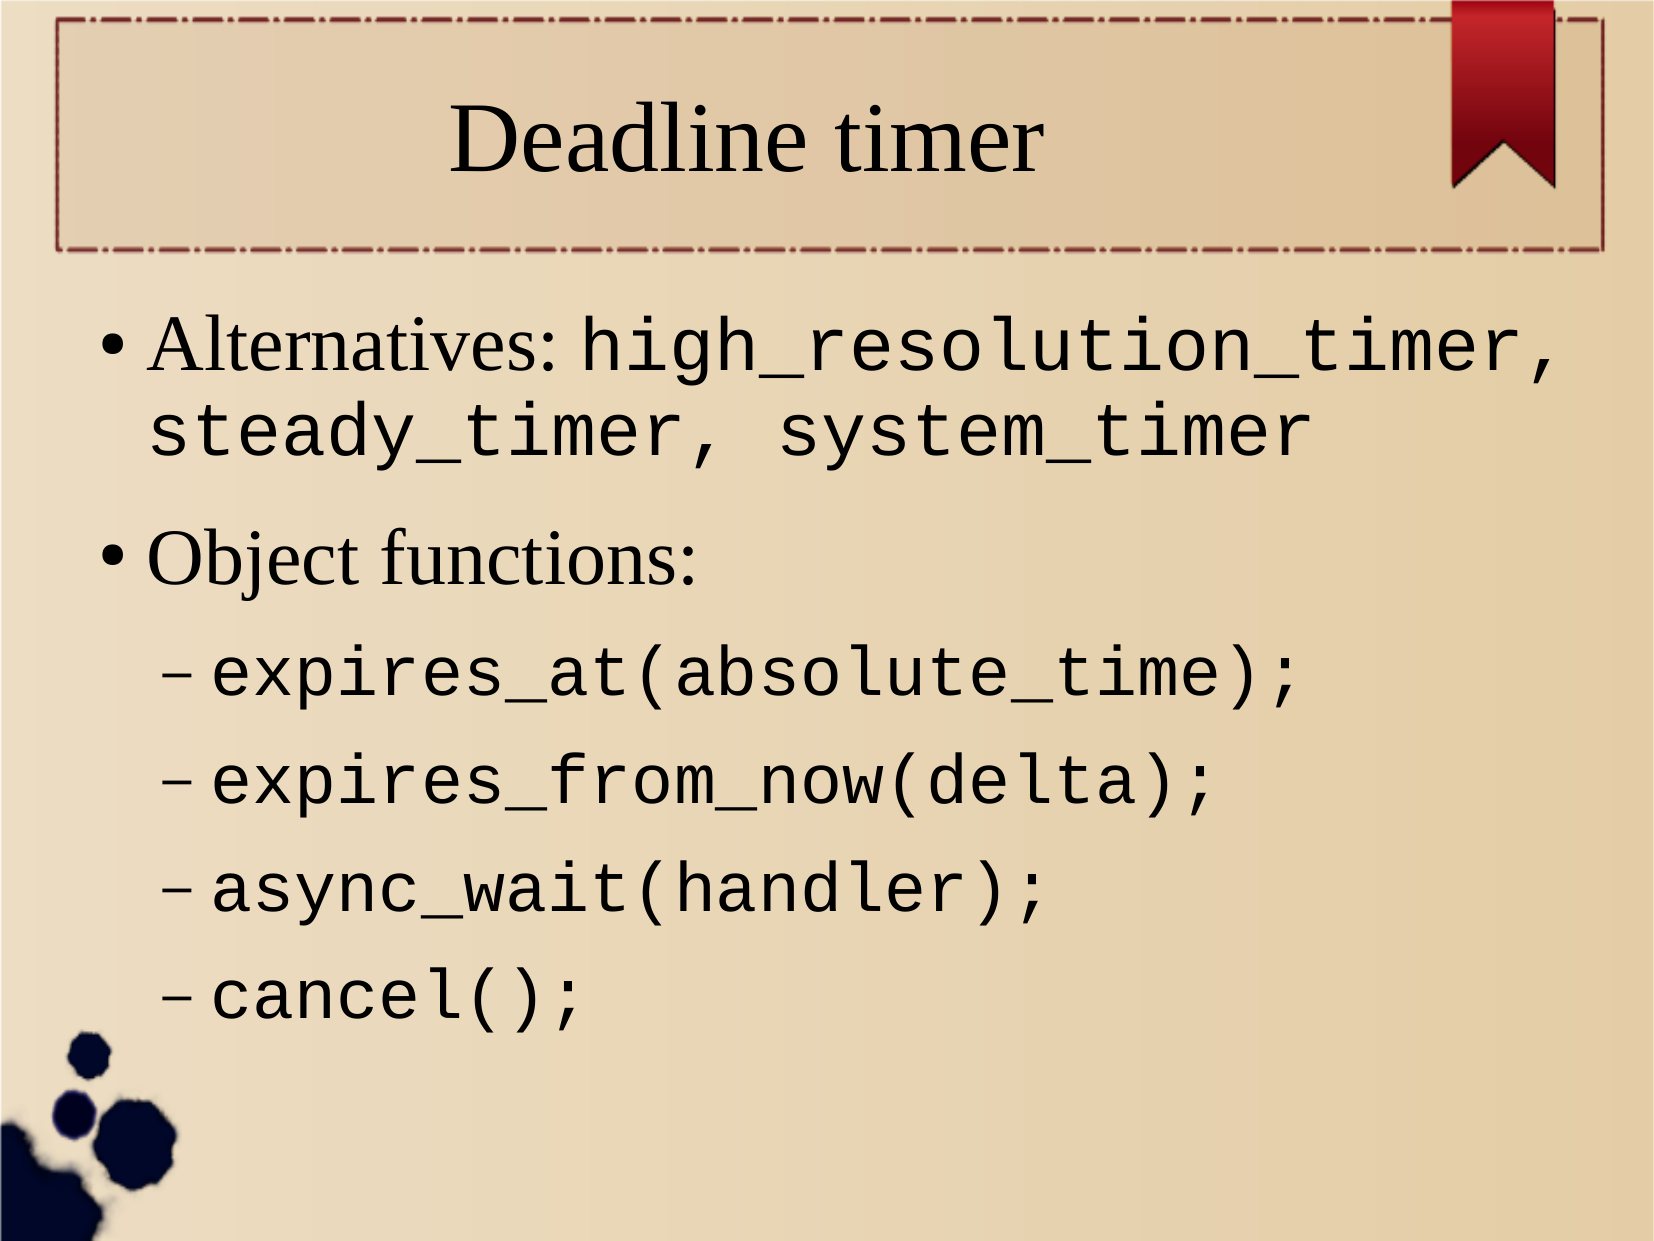

# Deadline timer
Alternatives: high_resolution_timer, steady_timer, system_timer
Object functions:
expires_at(absolute_time);
expires_from_now(delta);
async_wait(handler);
cancel();